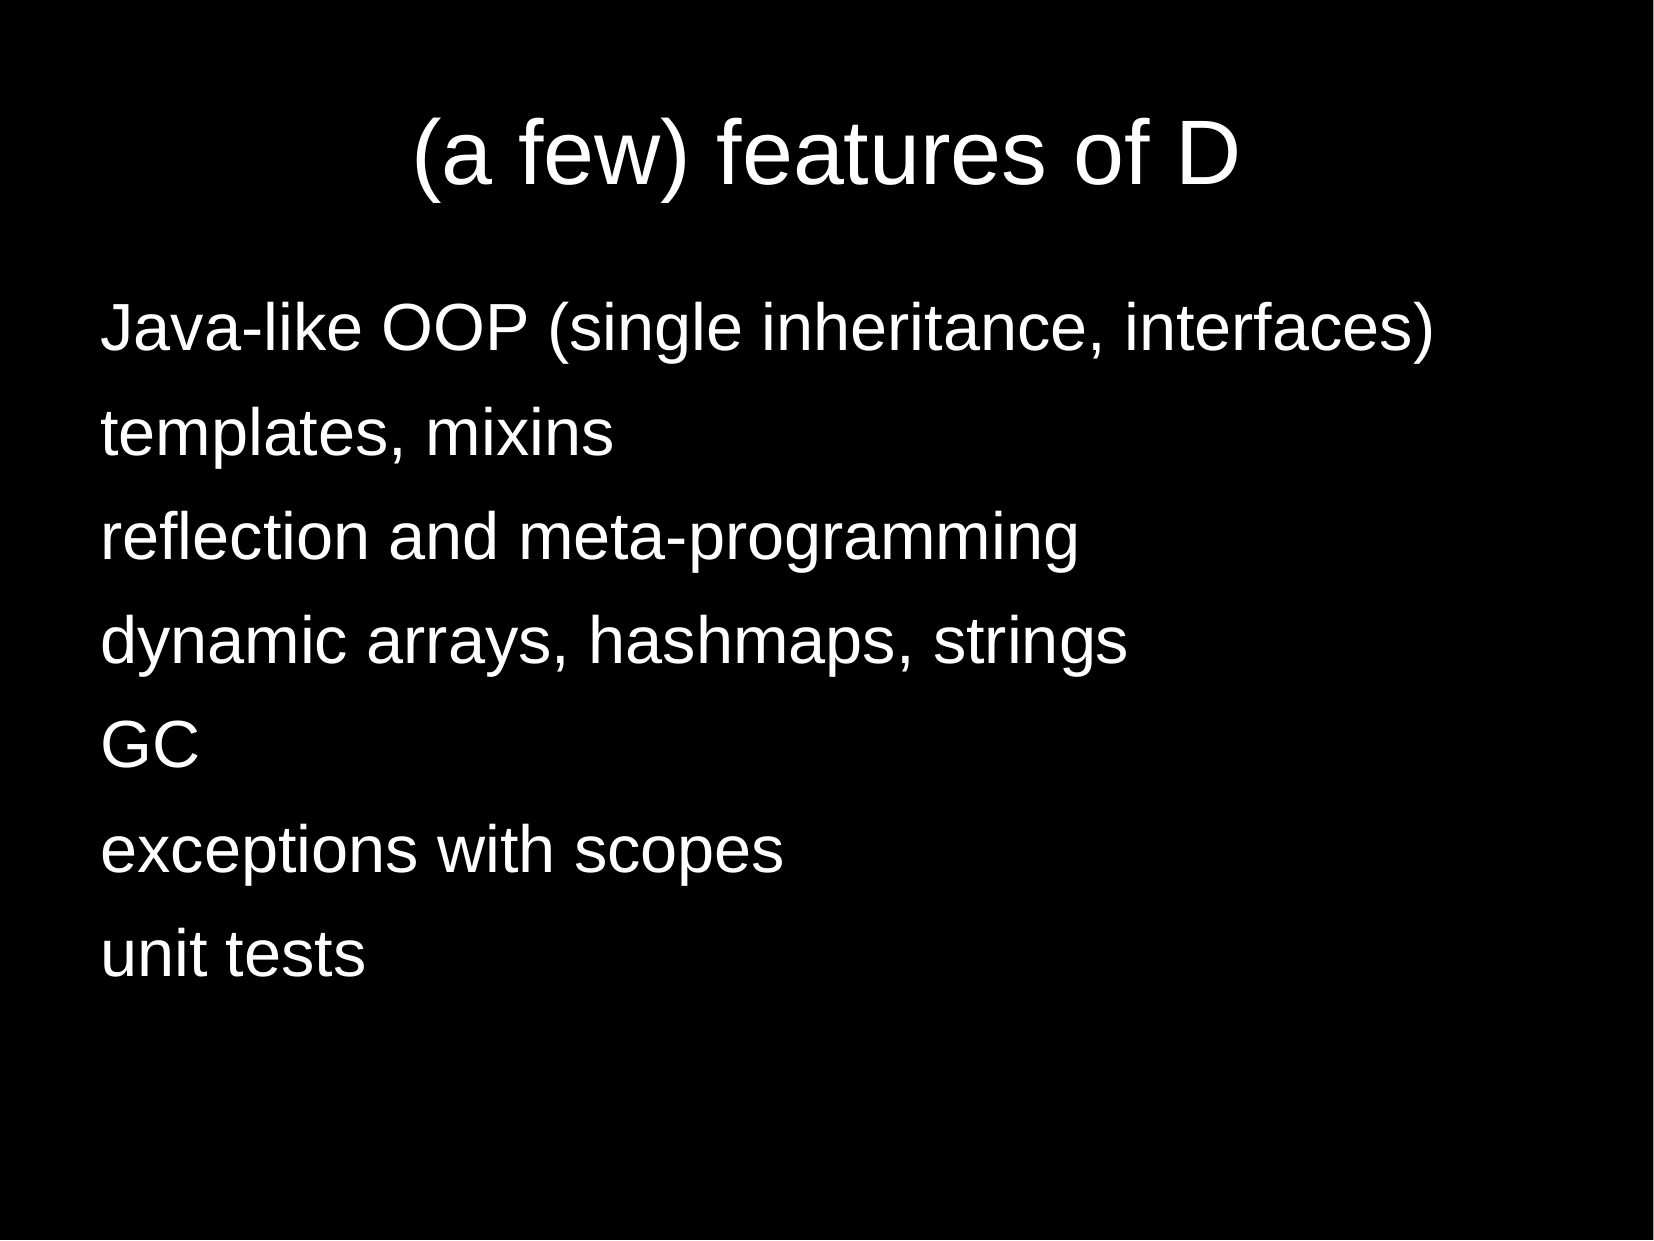

# (a few) features of D
Java-like OOP (single inheritance, interfaces)
templates, mixins
reflection and meta-programming
dynamic arrays, hashmaps, strings
GC
exceptions with scopes
unit tests